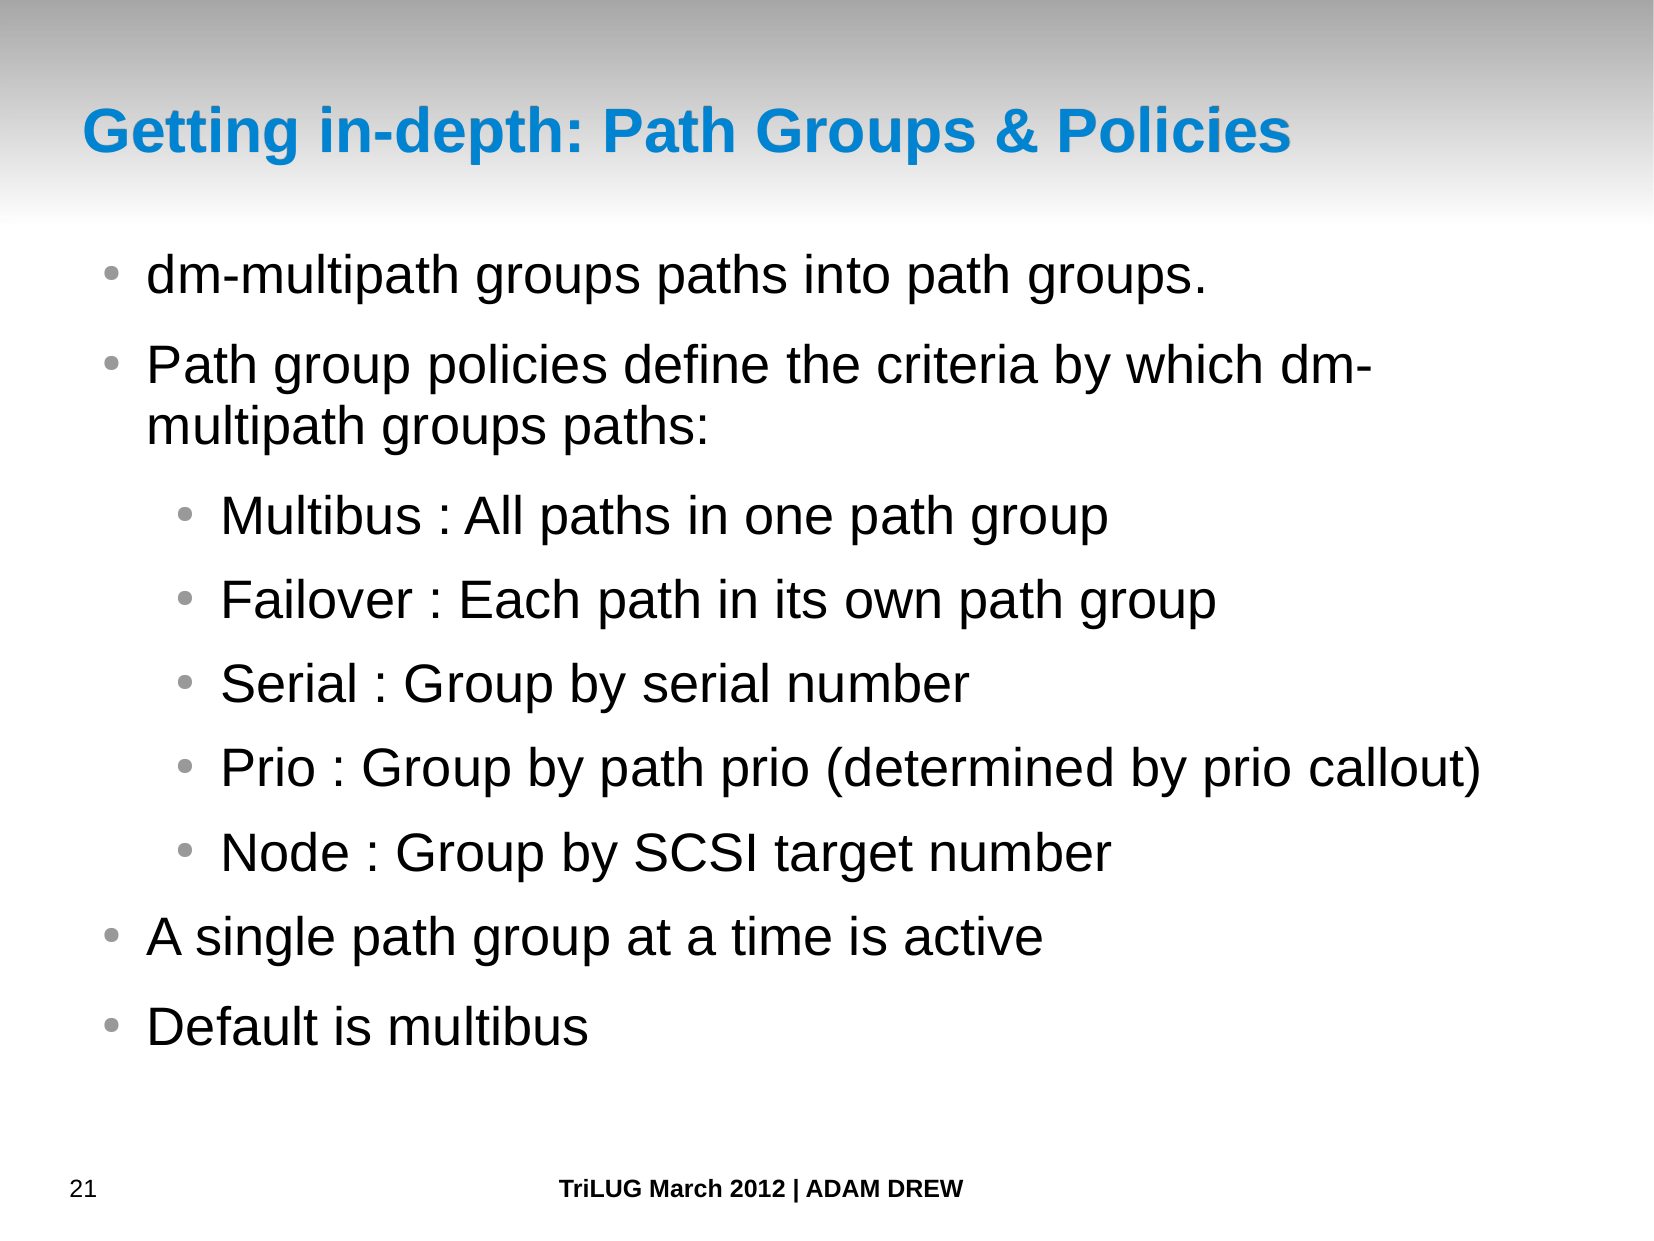

# Getting in-depth: Path Groups & Policies
dm-multipath groups paths into path groups.
Path group policies define the criteria by which dm-multipath groups paths:
Multibus : All paths in one path group
Failover : Each path in its own path group
Serial : Group by serial number
Prio : Group by path prio (determined by prio callout)
Node : Group by SCSI target number
A single path group at a time is active
Default is multibus